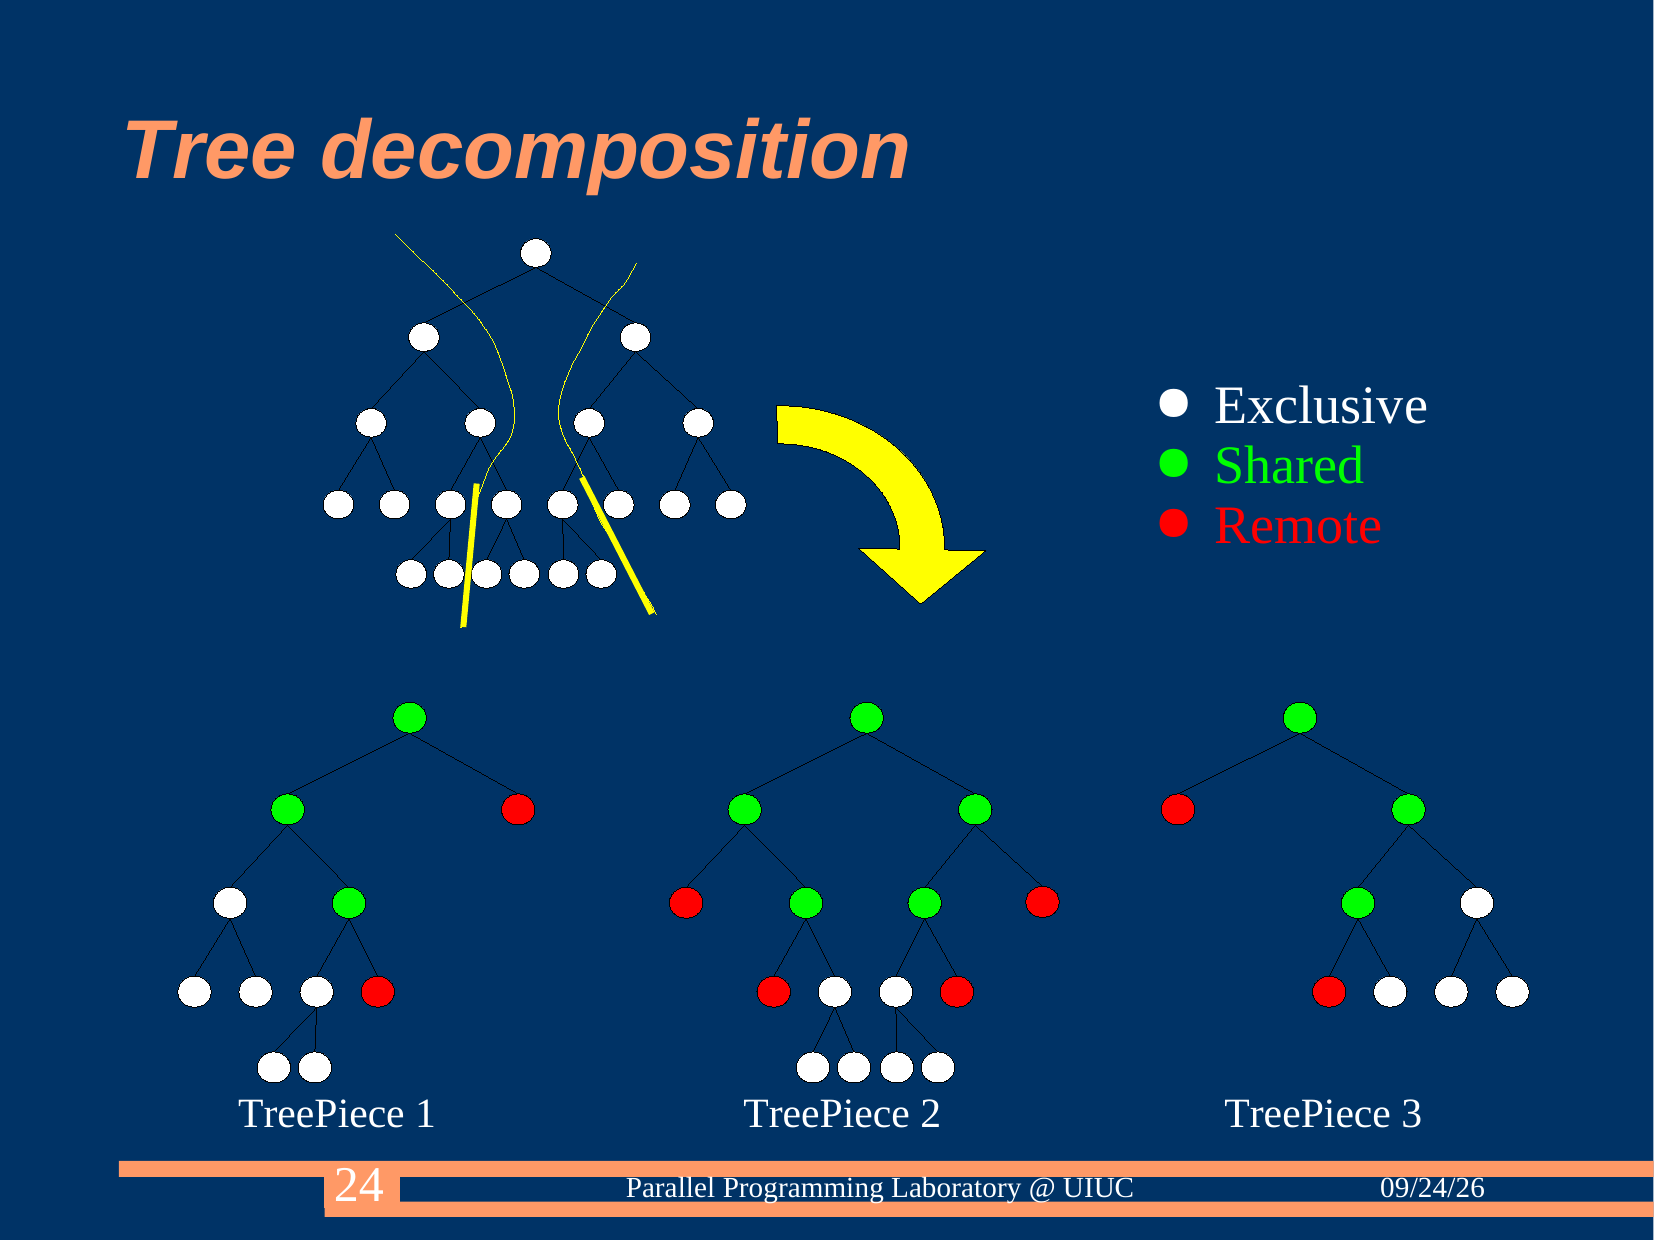

# Tree decomposition
Exclusive
Shared
Remote
TreePiece 1
TreePiece 2
TreePiece 3
Parallel Programming Laboratory @ UIUC